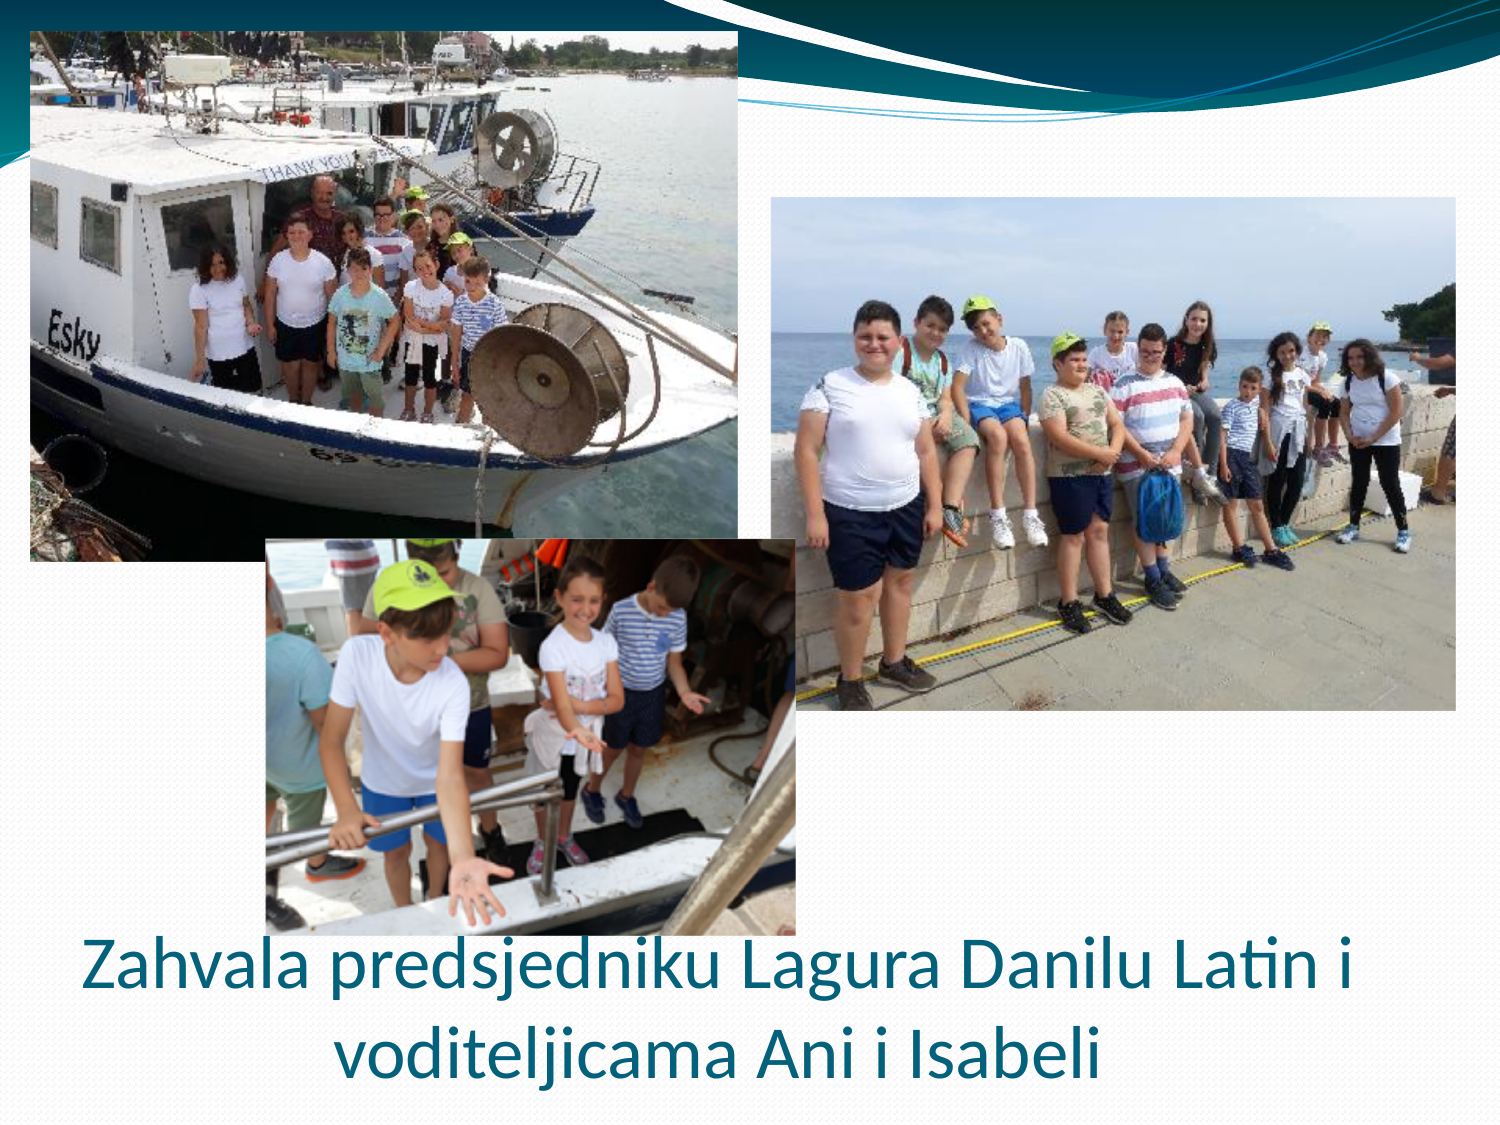

# Zahvala predsjedniku Lagura Danilu Latin i voditeljicama Ani i Isabeli